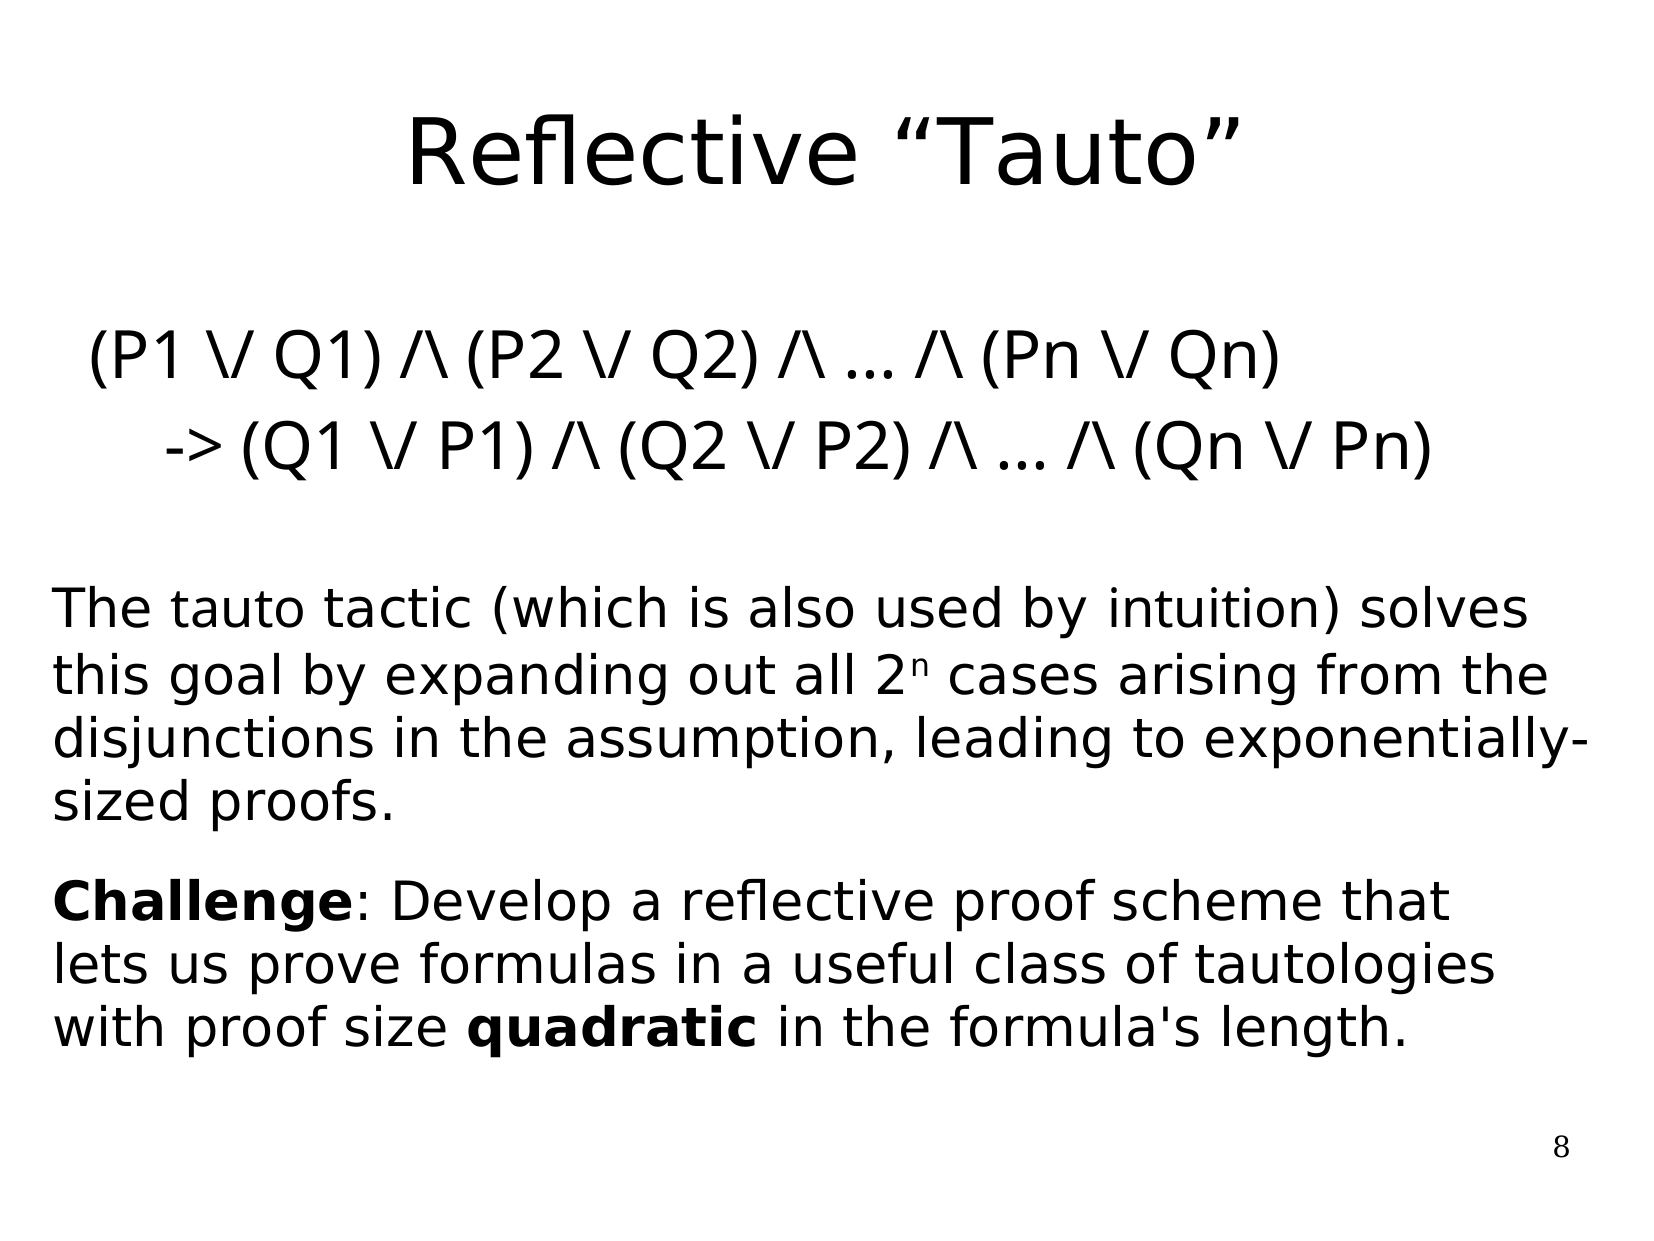

# Reflective “Tauto”
(P1 \/ Q1) /\ (P2 \/ Q2) /\ ... /\ (Pn \/ Qn)
	-> (Q1 \/ P1) /\ (Q2 \/ P2) /\ ... /\ (Qn \/ Pn)
The tauto tactic (which is also used by intuition) solves this goal by expanding out all 2n cases arising from the disjunctions in the assumption, leading to exponentially-sized proofs.
Challenge: Develop a reflective proof scheme that lets us prove formulas in a useful class of tautologies with proof size quadratic in the formula's length.
8